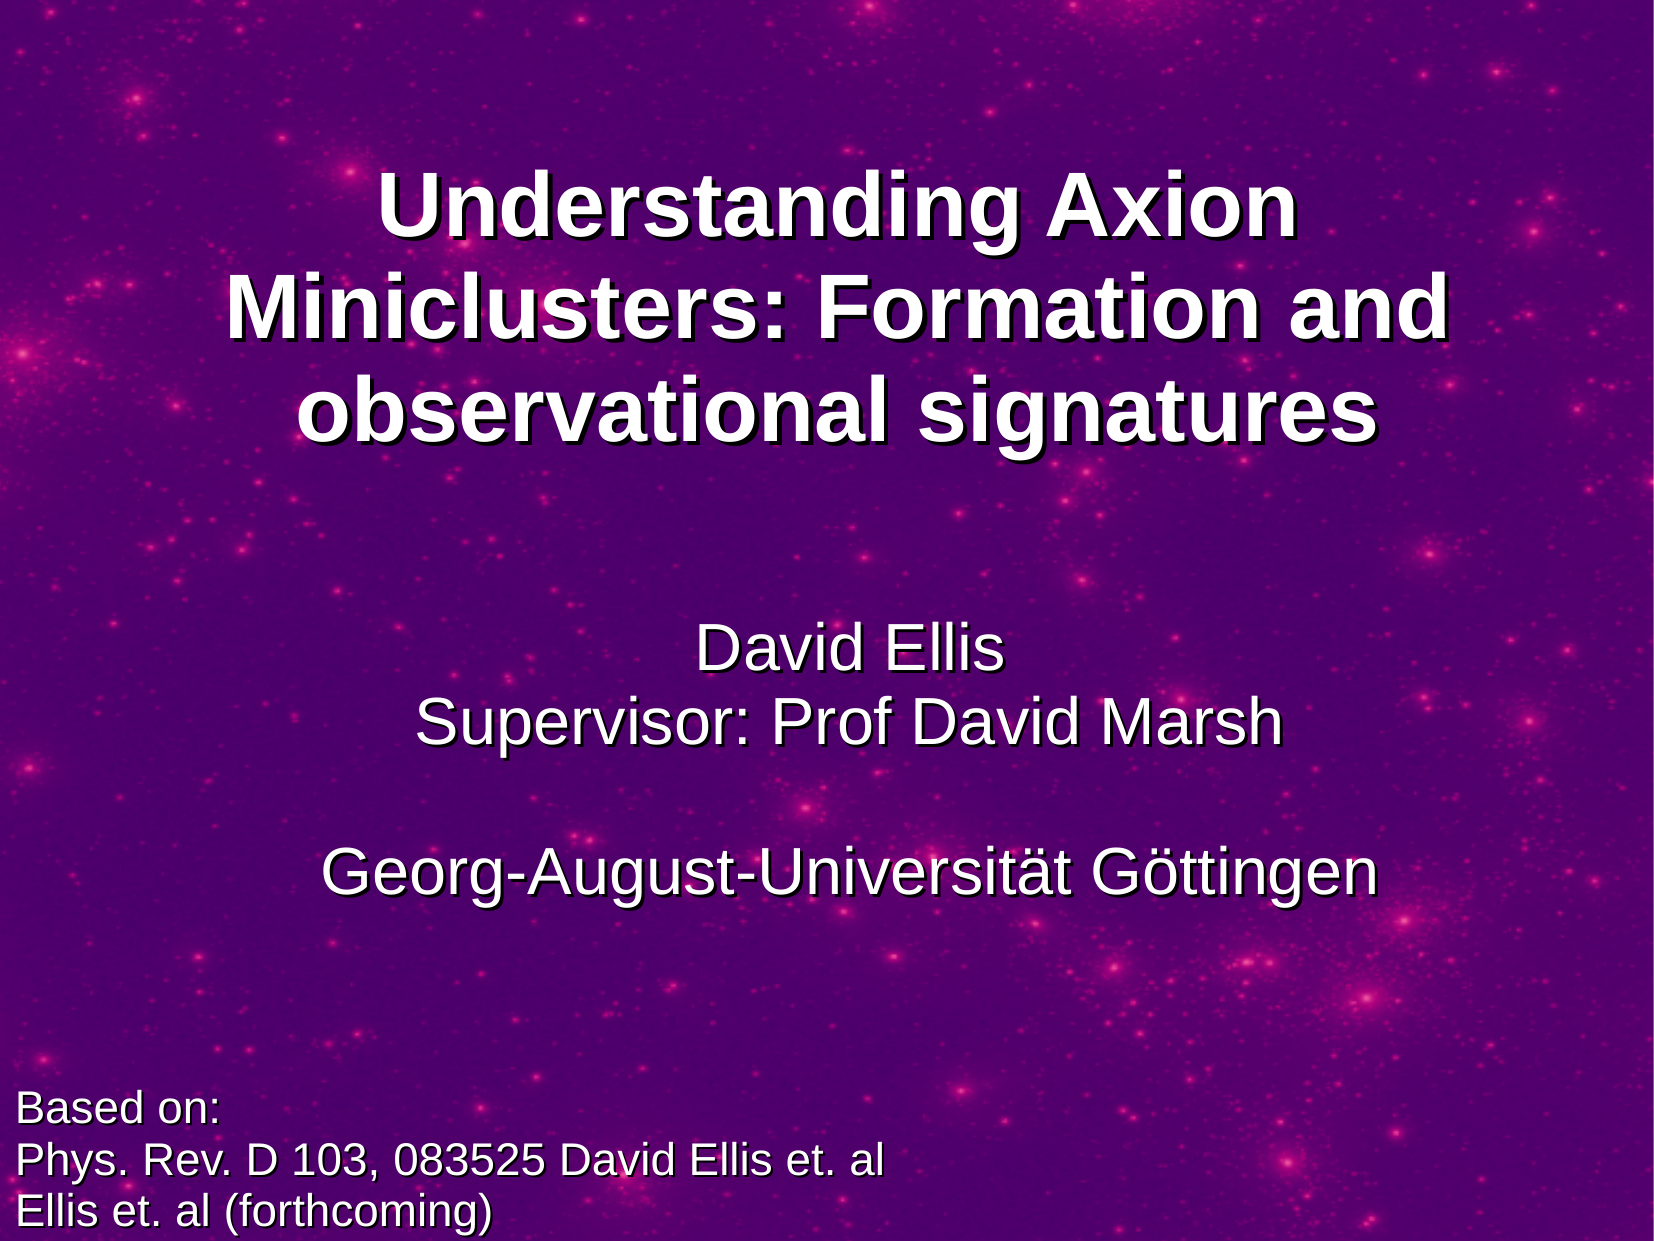

# Understanding Axion Miniclusters: Formation and observational signatures
David Ellis
Supervisor: Prof David Marsh
Georg-August-Universität Göttingen
Based on:
Phys. Rev. D 103, 083525 David Ellis et. al
Ellis et. al (forthcoming)